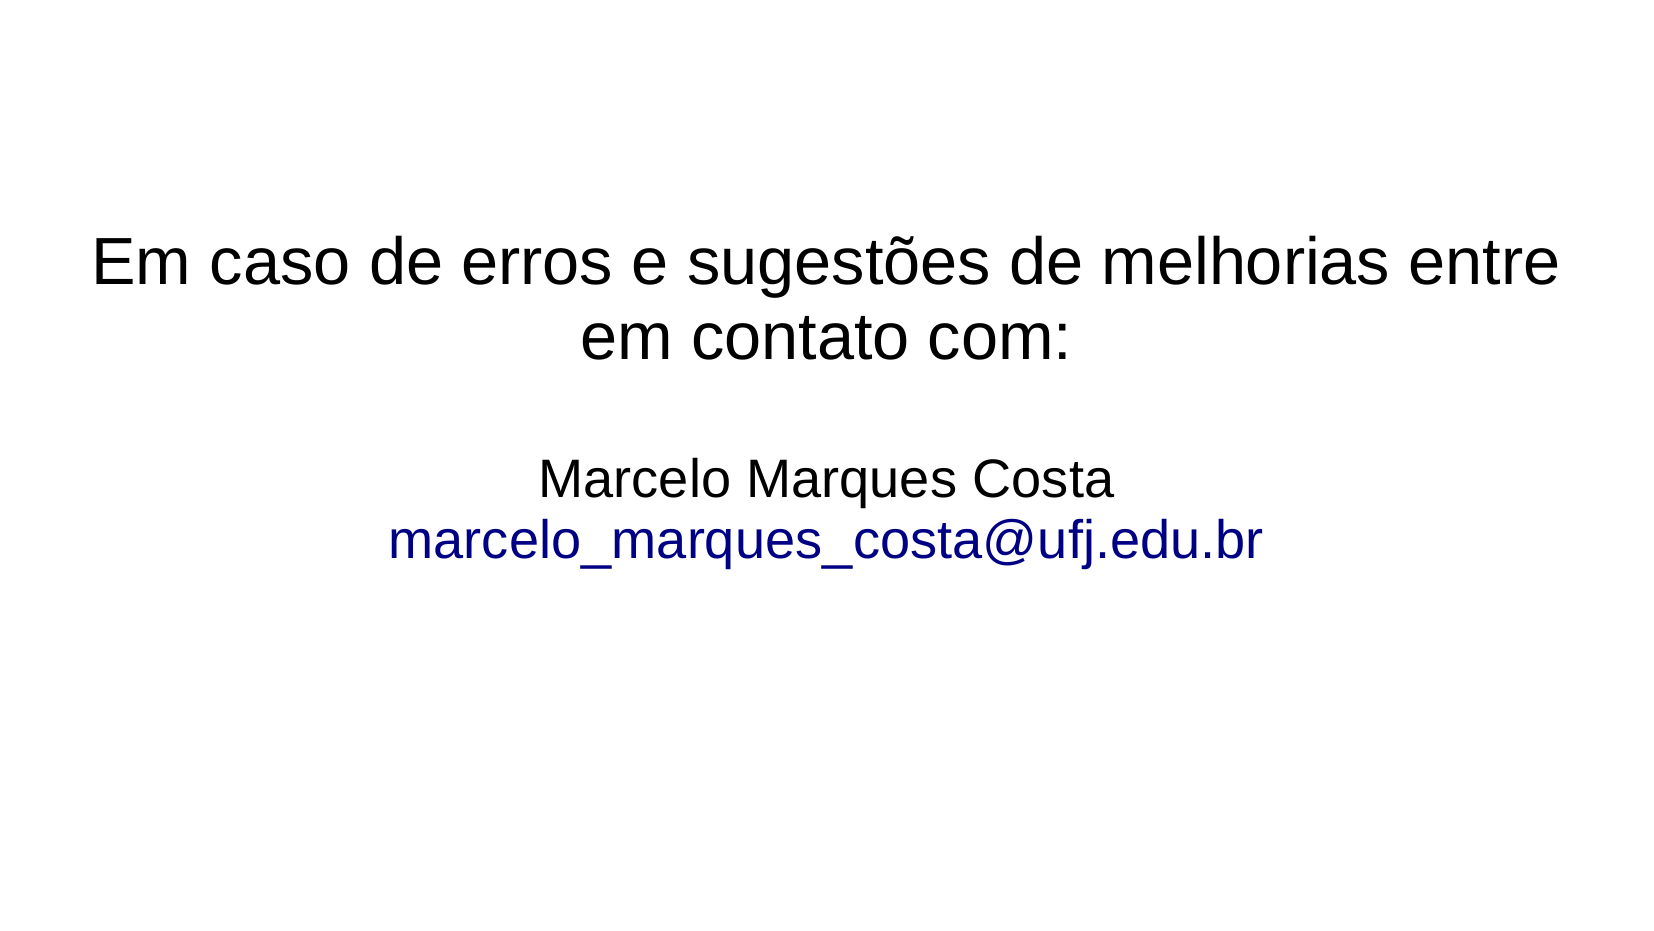

# Em caso de erros e sugestões de melhorias entre em contato com:
Marcelo Marques Costa
marcelo_marques_costa@ufj.edu.br